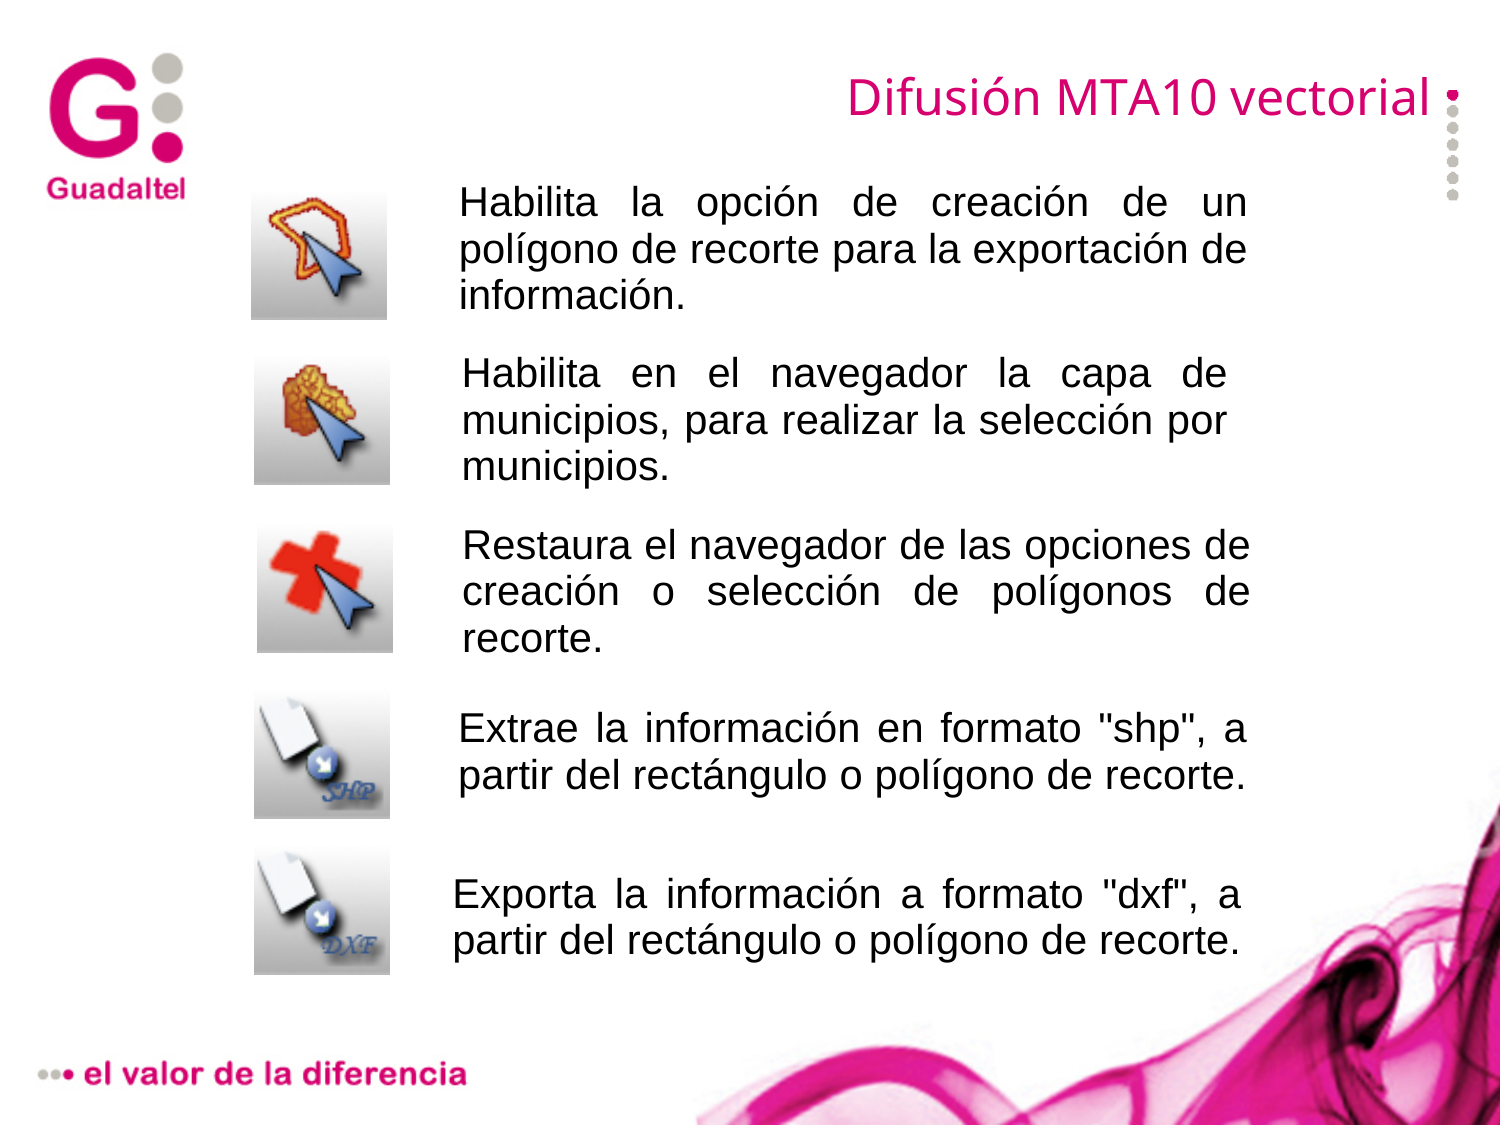

Difusión MTA10 vectorial
Habilita la opción de creación de un polígono de recorte para la exportación de información.
Habilita en el navegador la capa de municipios, para realizar la selección por municipios.
Restaura el navegador de las opciones de creación o selección de polígonos de recorte.
Extrae la información en formato "shp", a partir del rectángulo o polígono de recorte.
Exporta la información a formato "dxf", a partir del rectángulo o polígono de recorte.